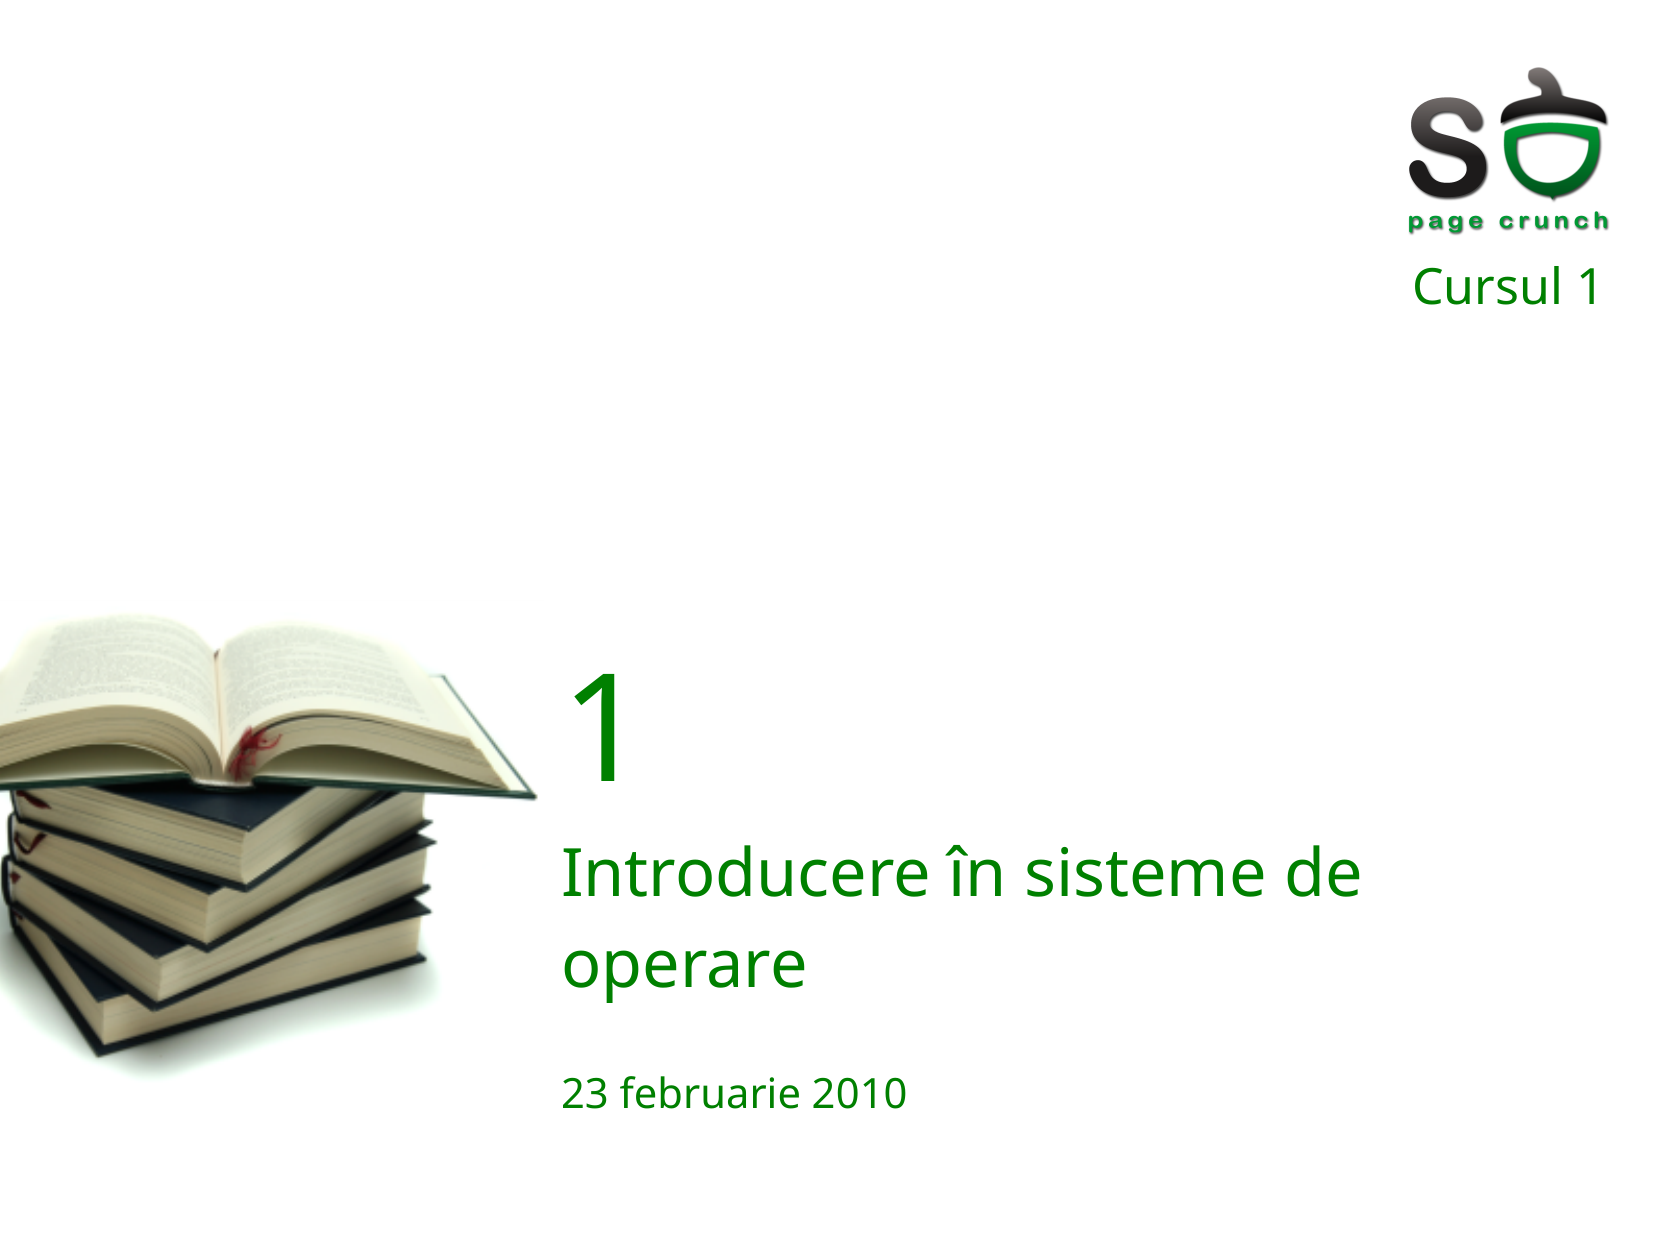

# Cursul 1
1
Introducere în sisteme de operare
23 februarie 2010